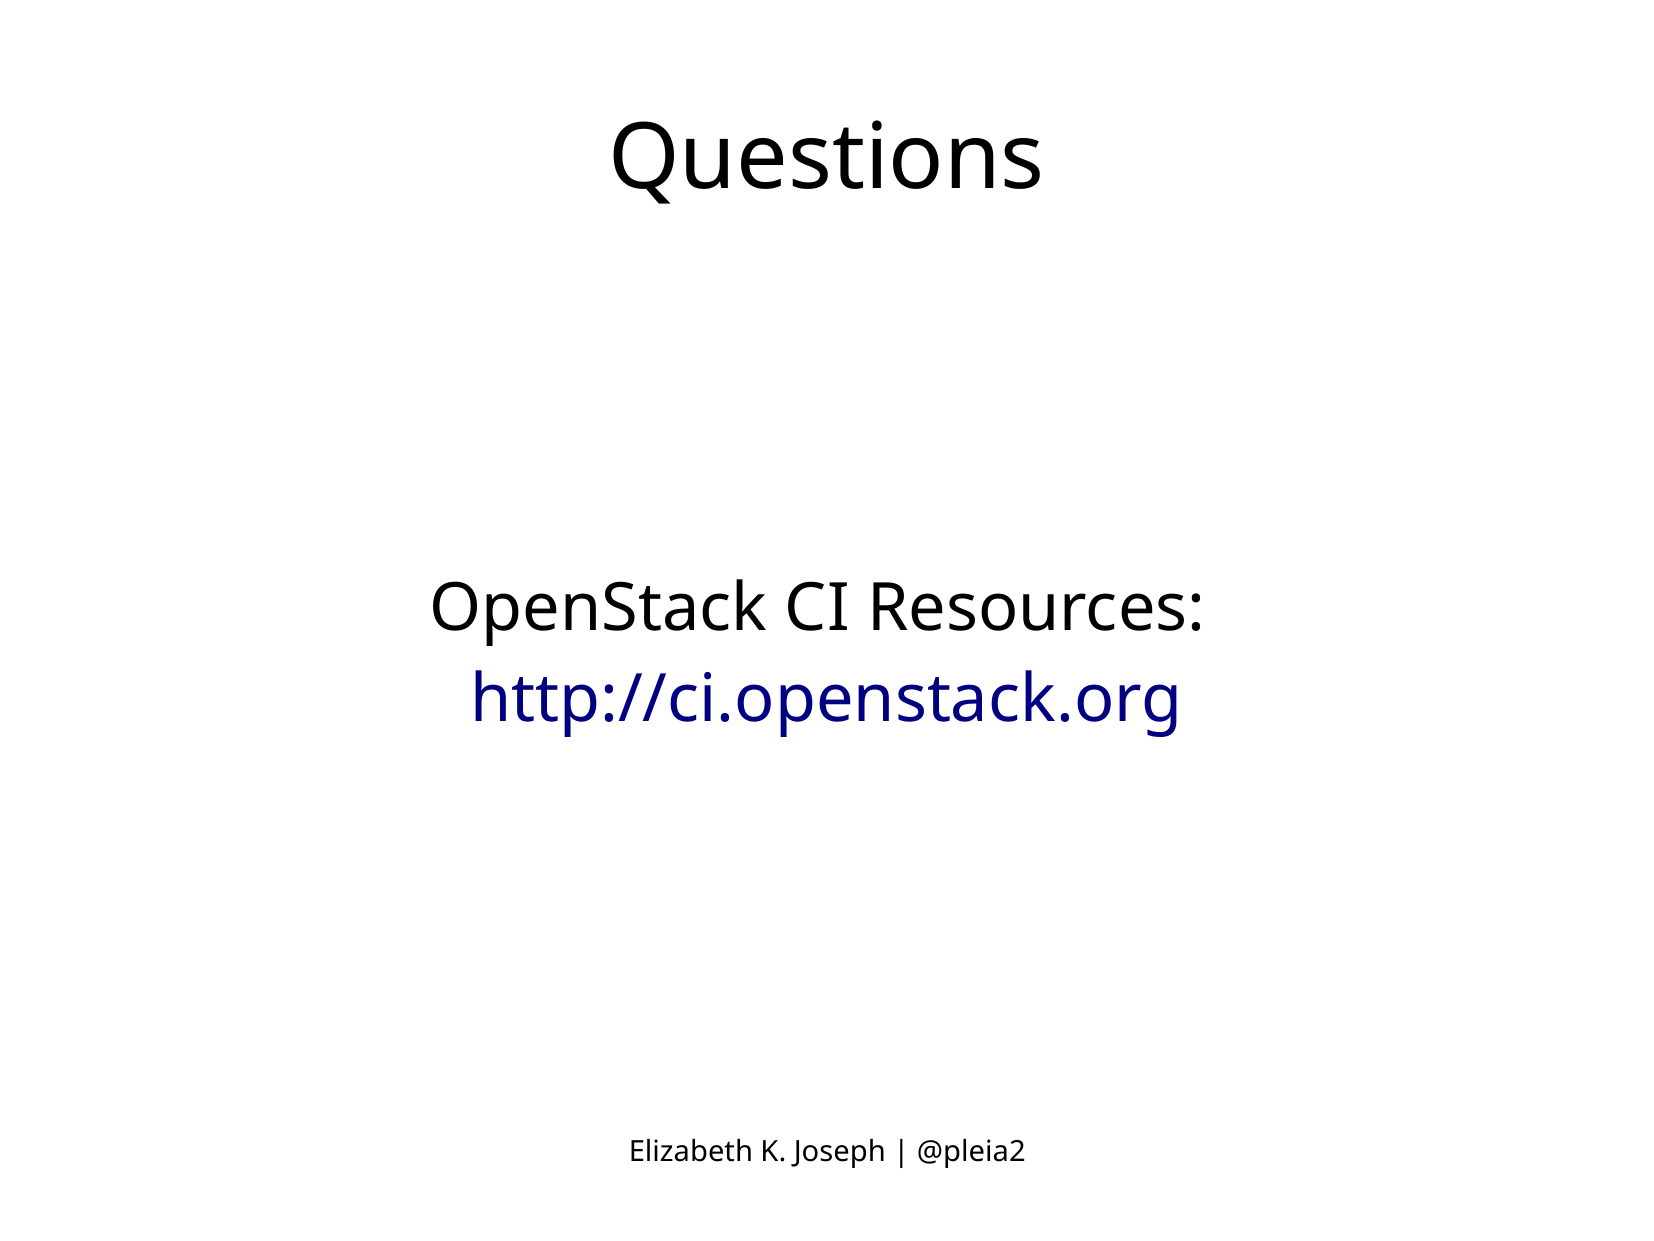

# Questions
OpenStack CI Resources: http://ci.openstack.org
Elizabeth K. Joseph | @pleia2